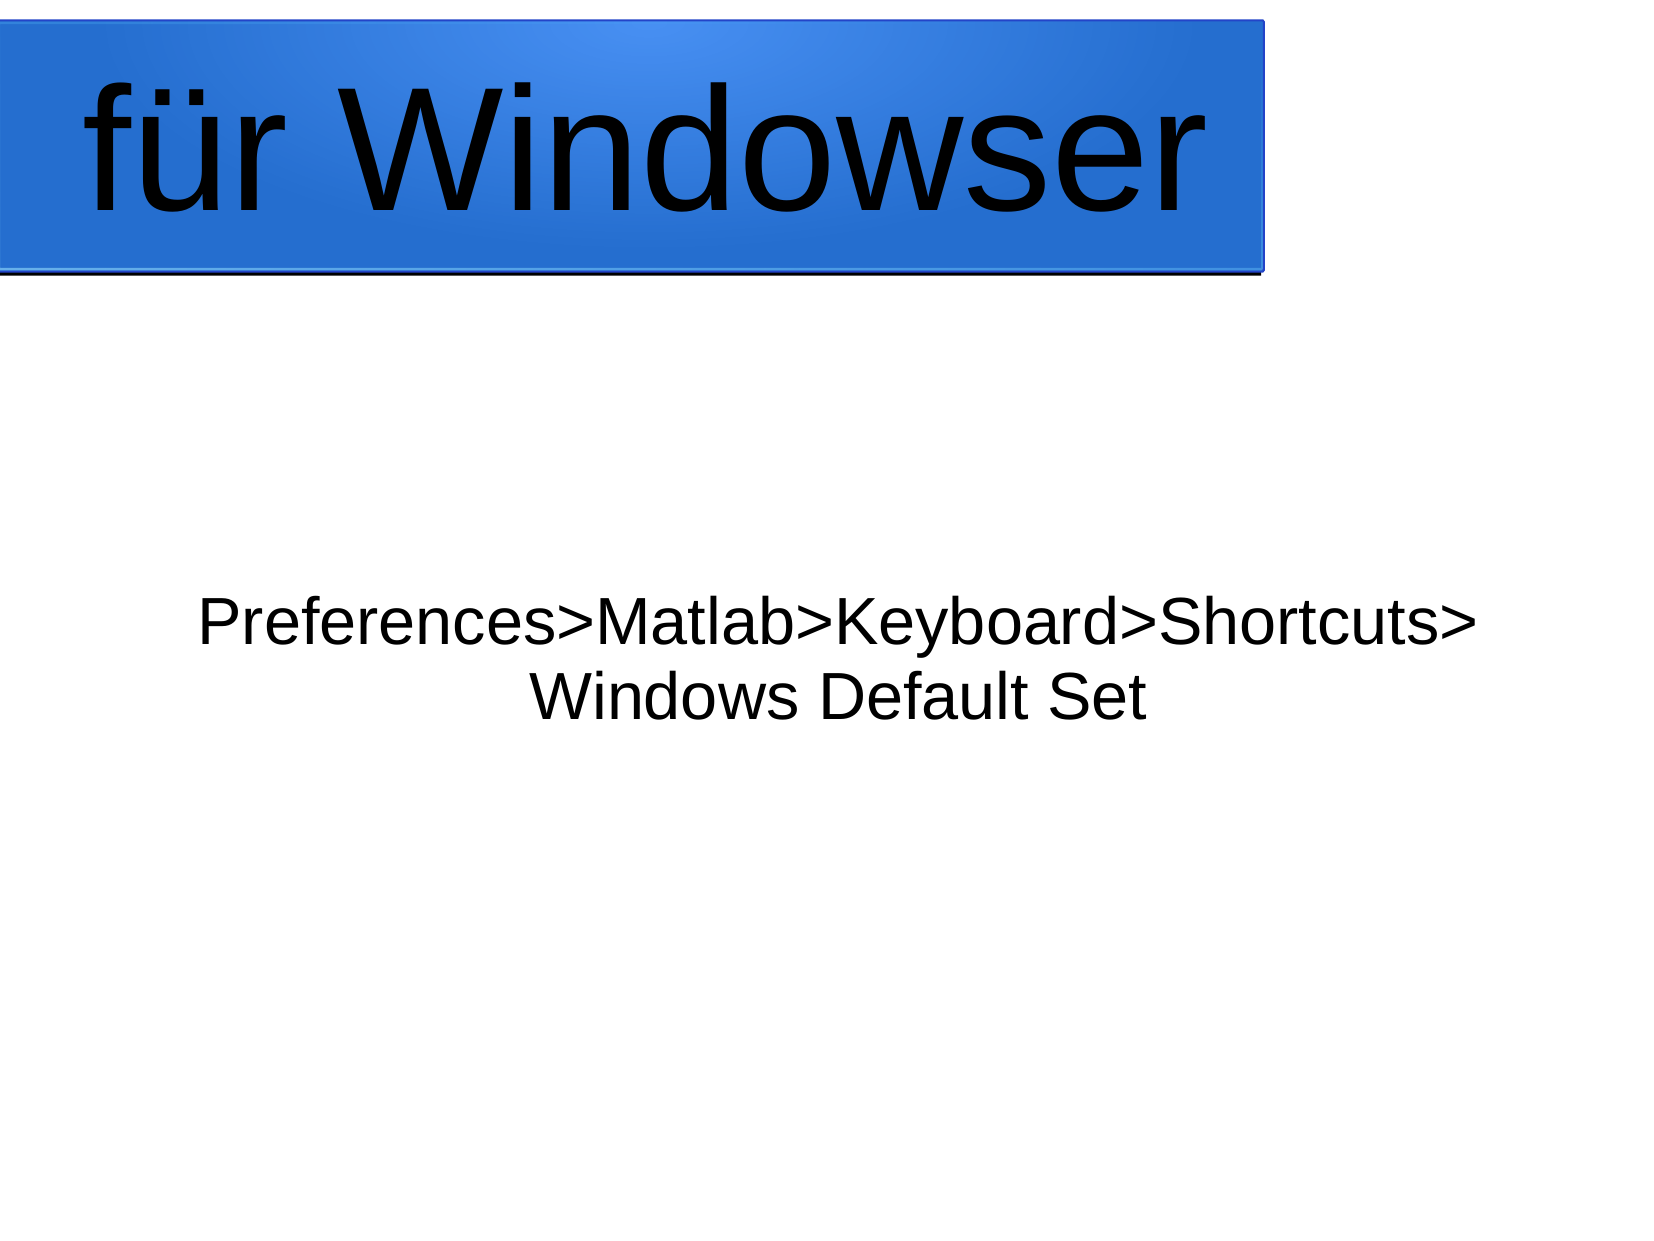

# für Windowser
Preferences>Matlab>Keyboard>Shortcuts>
Windows Default Set